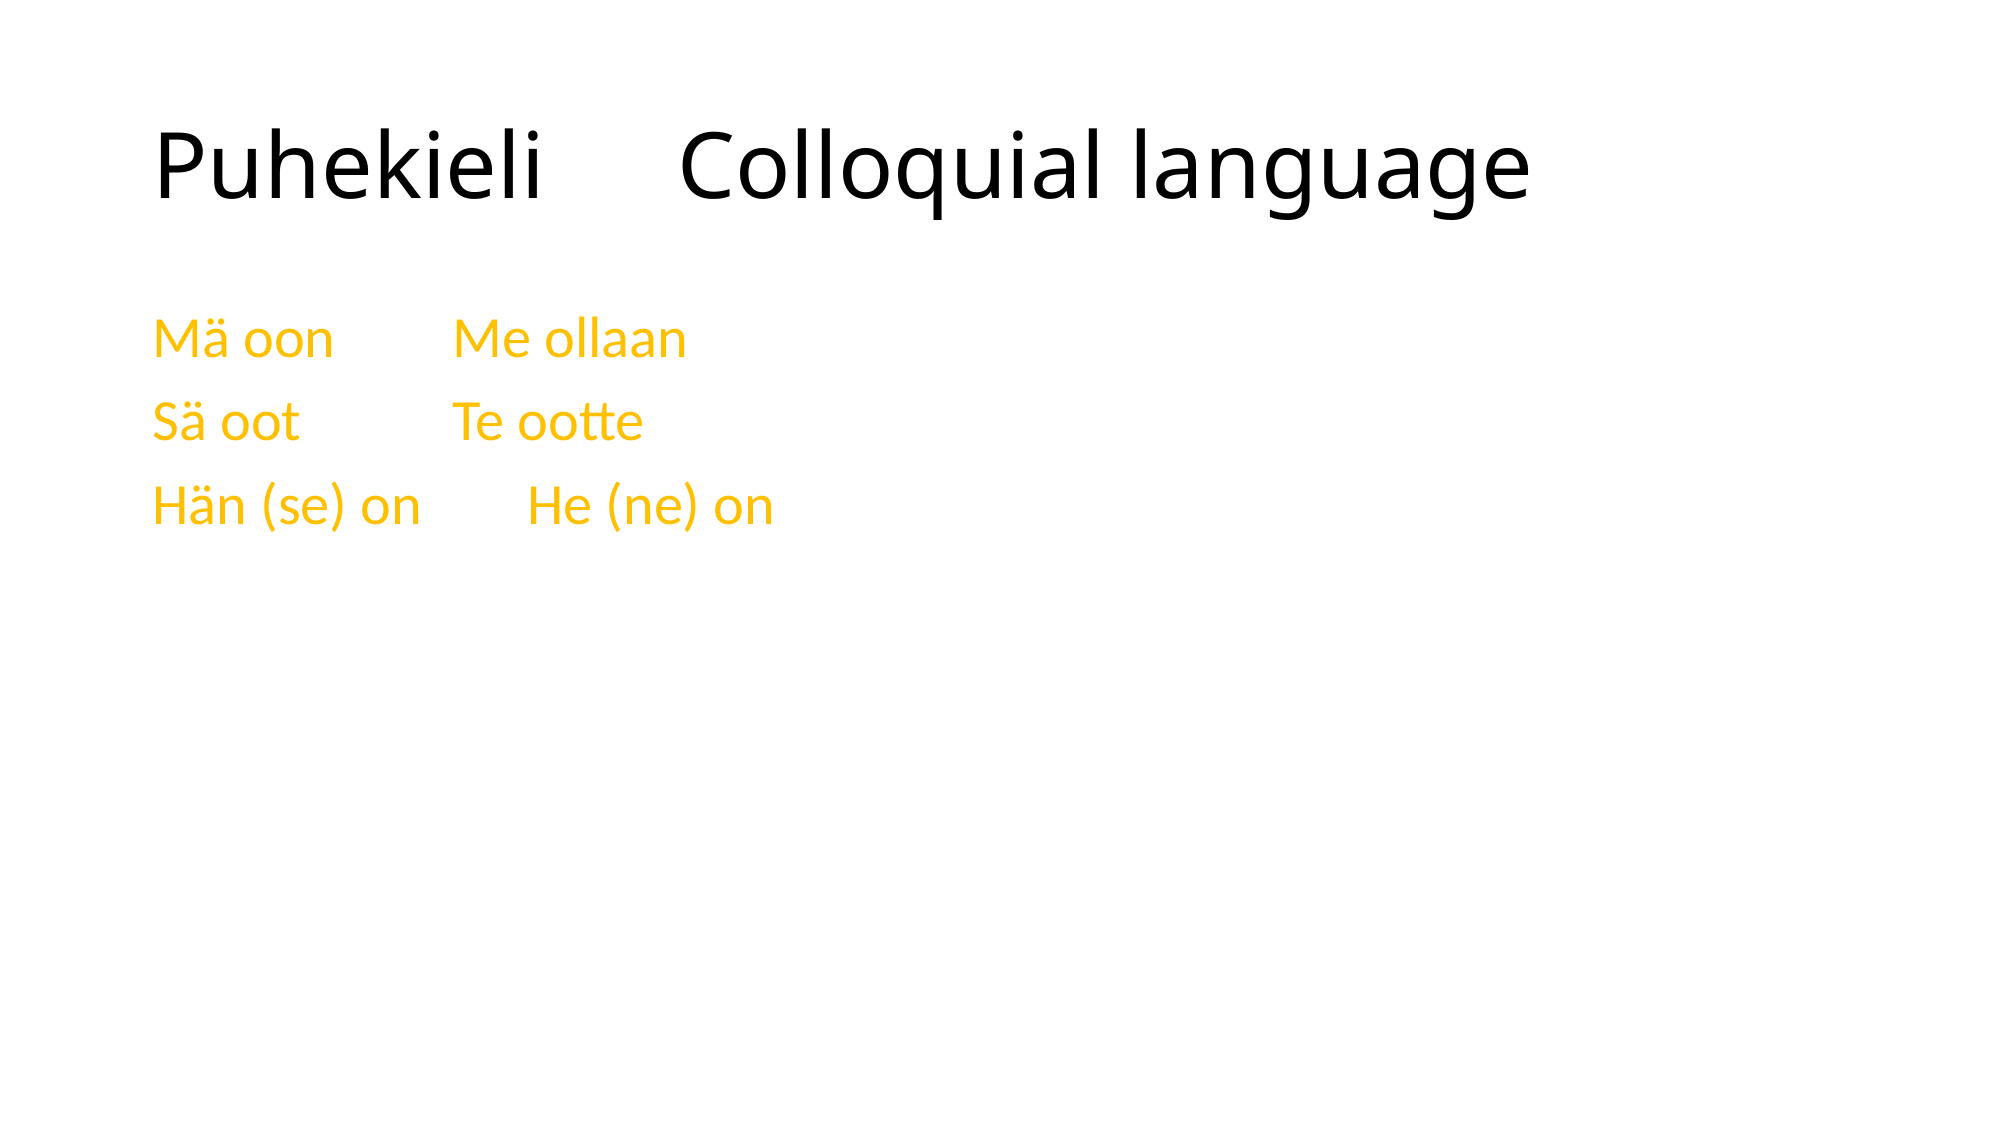

# Puhekieli 		Colloquial language
Mä oon		Me ollaan
Sä oot			Te ootte
Hän (se) on		He (ne) on